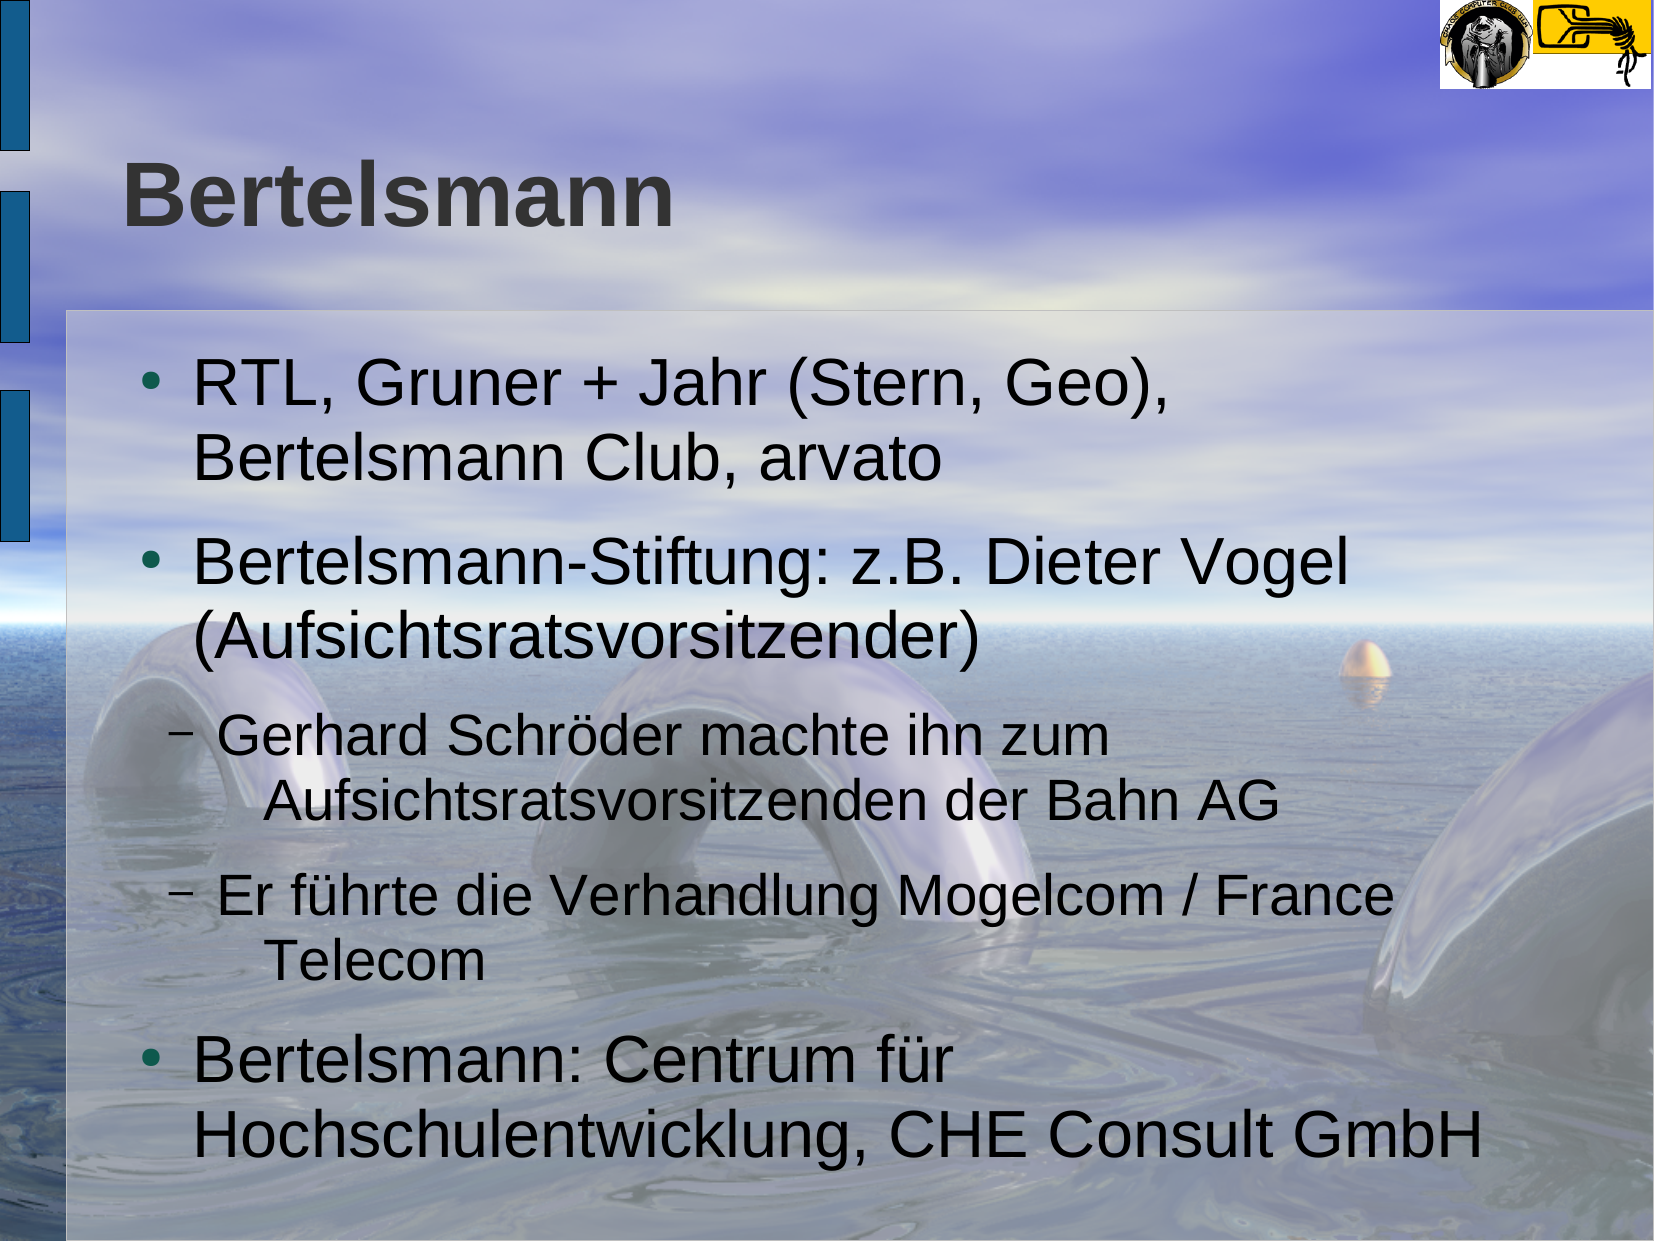

# Bertelsmann
RTL, Gruner + Jahr (Stern, Geo), Bertelsmann Club, arvato
Bertelsmann-Stiftung: z.B. Dieter Vogel (Aufsichtsratsvorsitzender)
Gerhard Schröder machte ihn zum Aufsichtsratsvorsitzenden der Bahn AG
Er führte die Verhandlung Mogelcom / France Telecom
Bertelsmann: Centrum für Hochschulentwicklung, CHE Consult GmbH